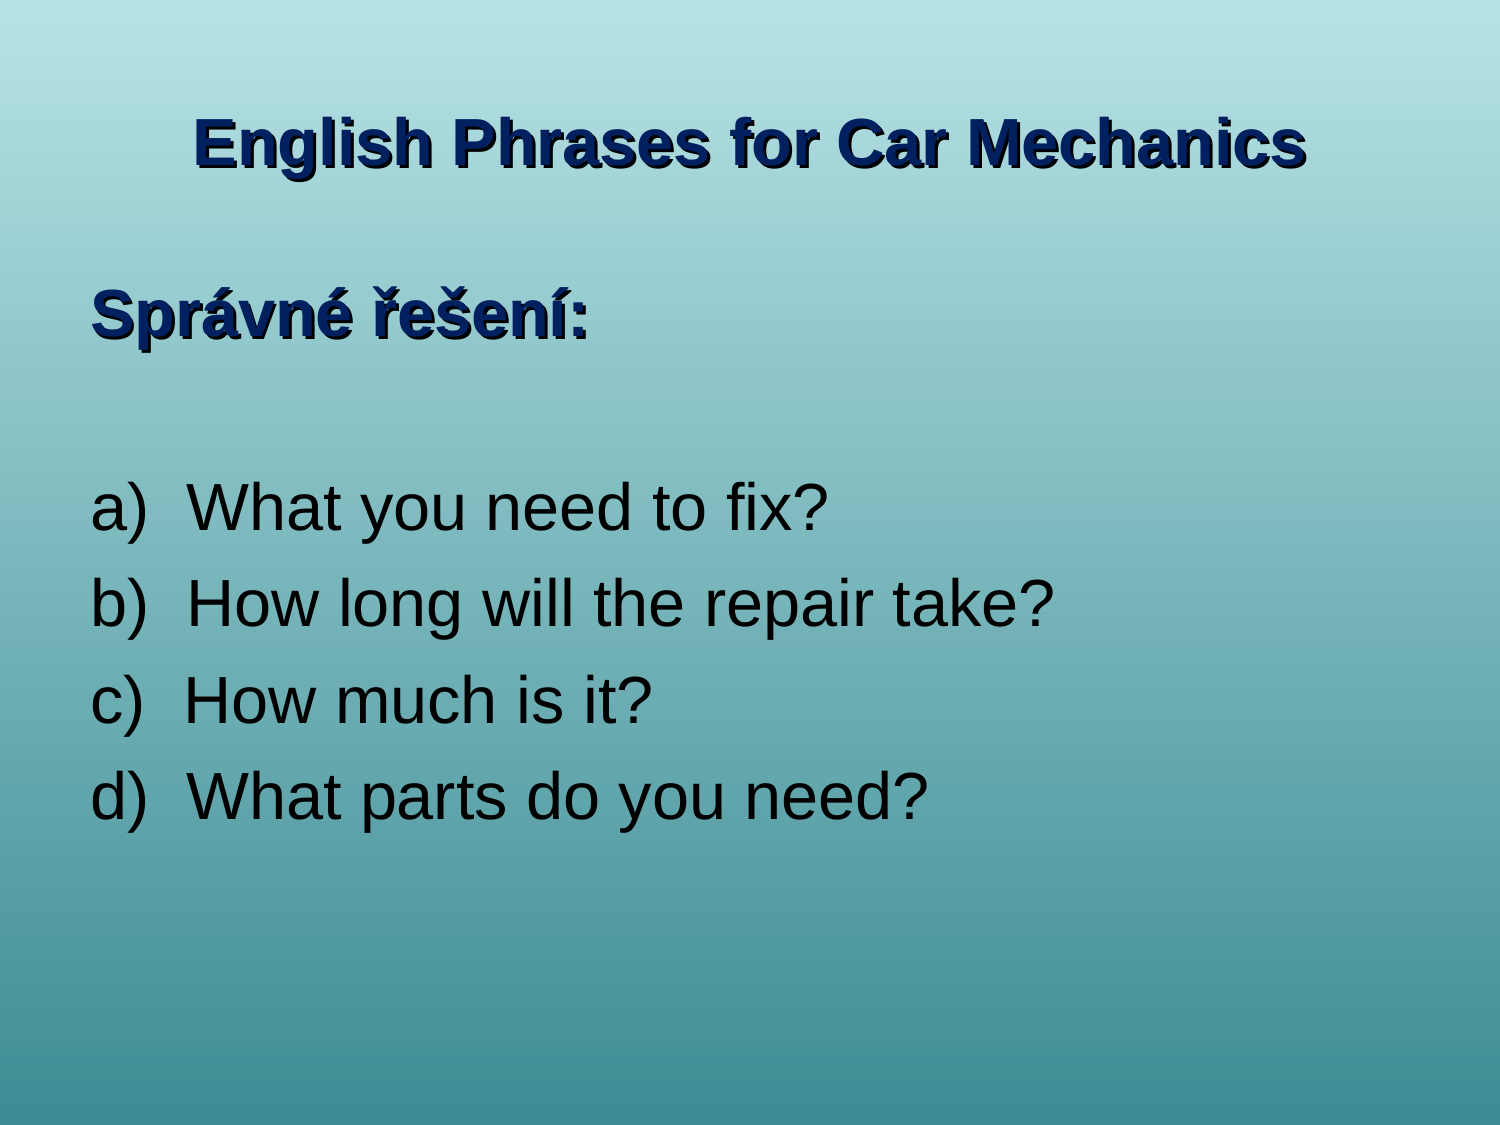

# English Phrases for Car Mechanics
Správné řešení:
 What you need to fix?
 How long will the repair take?
 How much is it?
 What parts do you need?